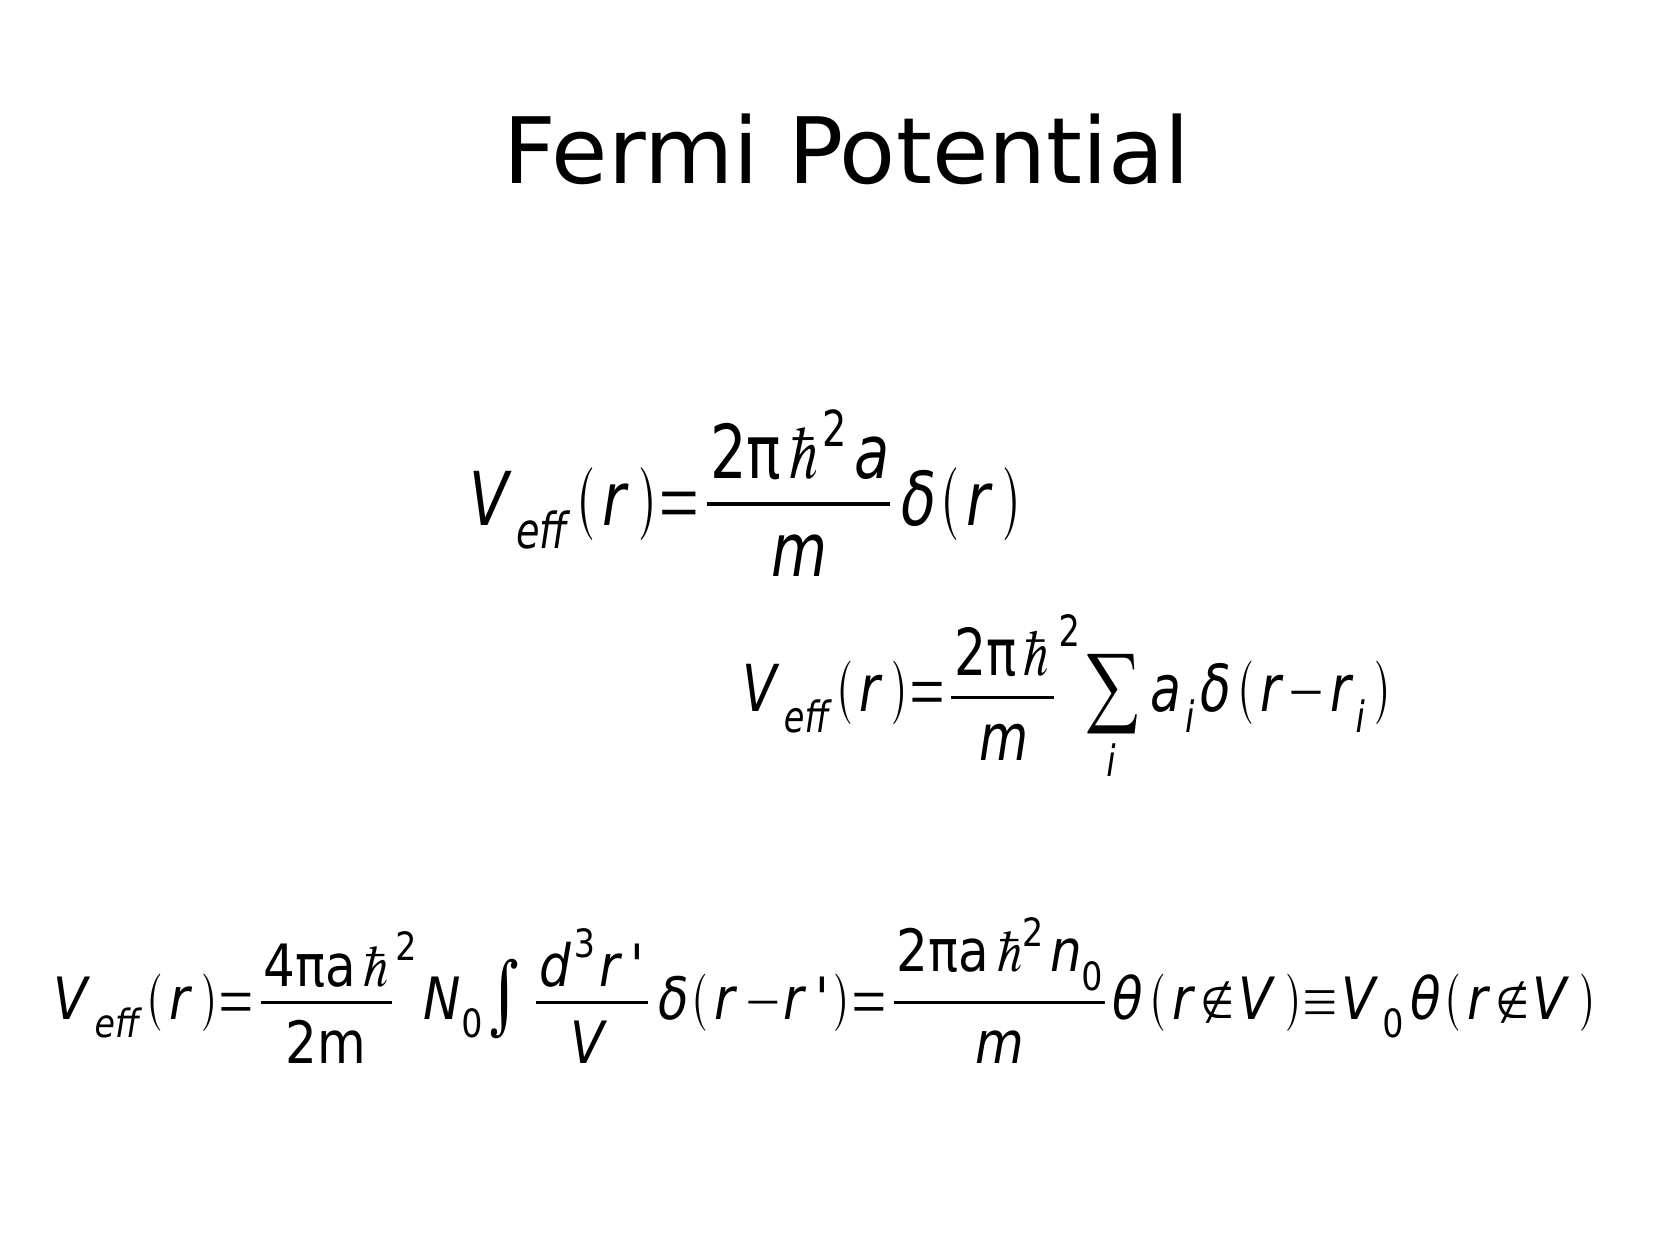

# Fermi Potential
Let’s replace V(r) by an effective potential with the same a:
For many nuclei in a solid,
For a all the same, and small lattice spacing cf. neutron ,